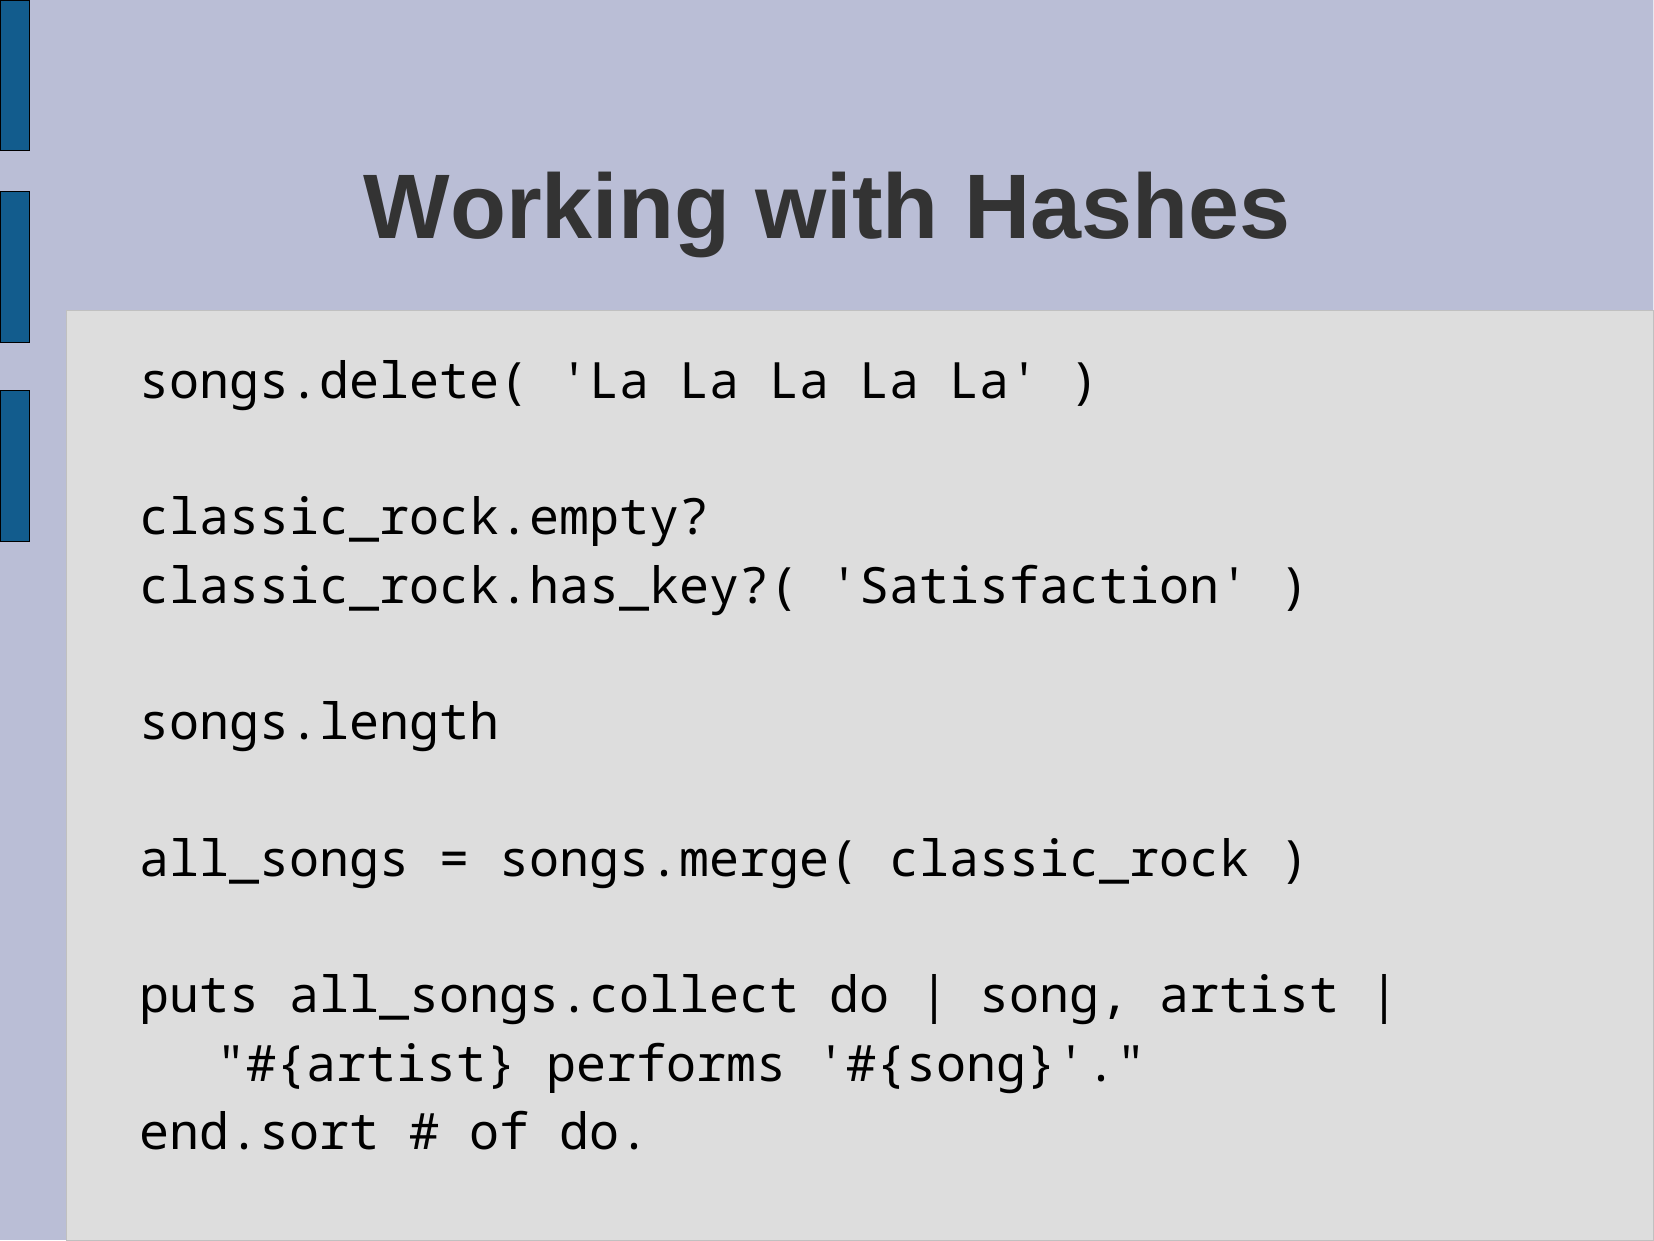

#
Working with Hashes
songs.delete( 'La La La La La' )
classic_rock.empty?
classic_rock.has_key?( 'Satisfaction' )
songs.length
all_songs = songs.merge( classic_rock )
puts all_songs.collect do | song, artist |
"#{artist} performs '#{song}'."
end.sort # of do.
my_all_time_fav = all_songs.to_a
my_all_time_fav[2]